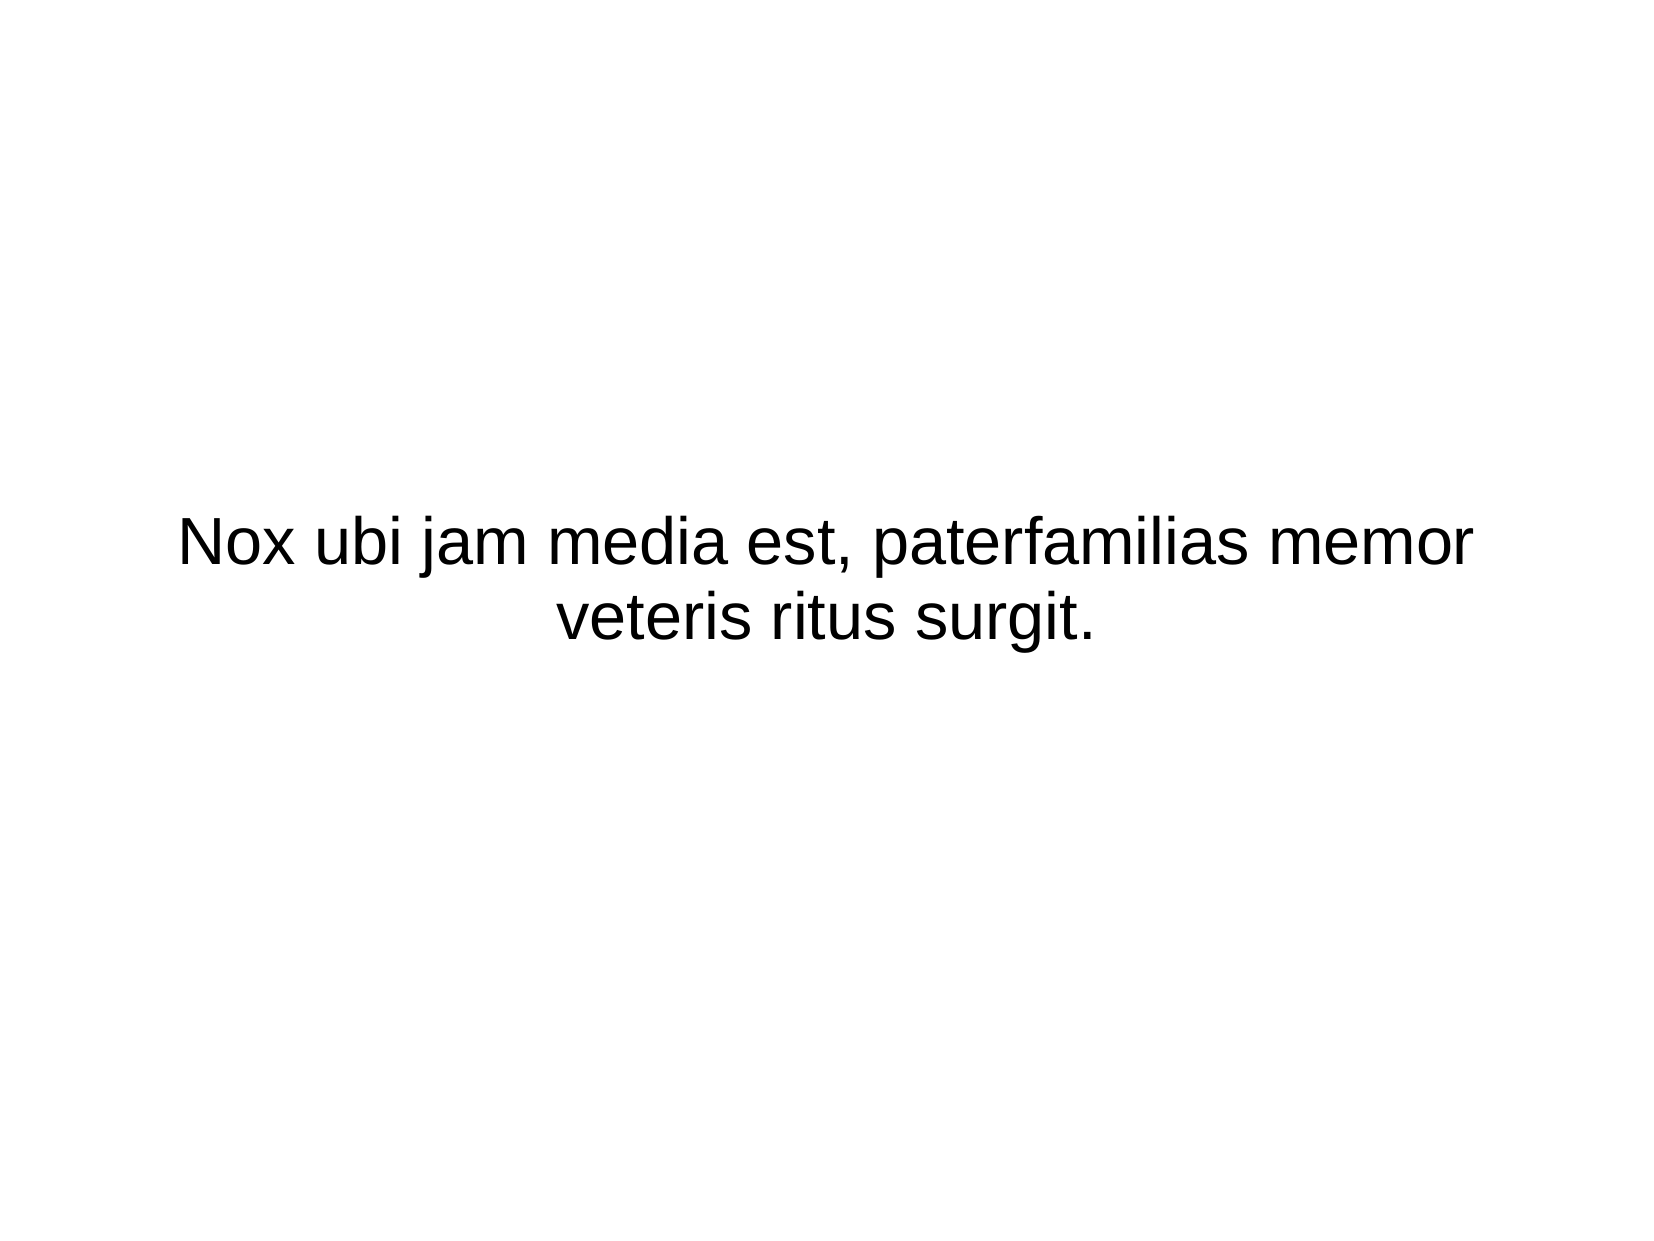

# Nox ubi jam media est, paterfamilias memor veteris ritus surgit.